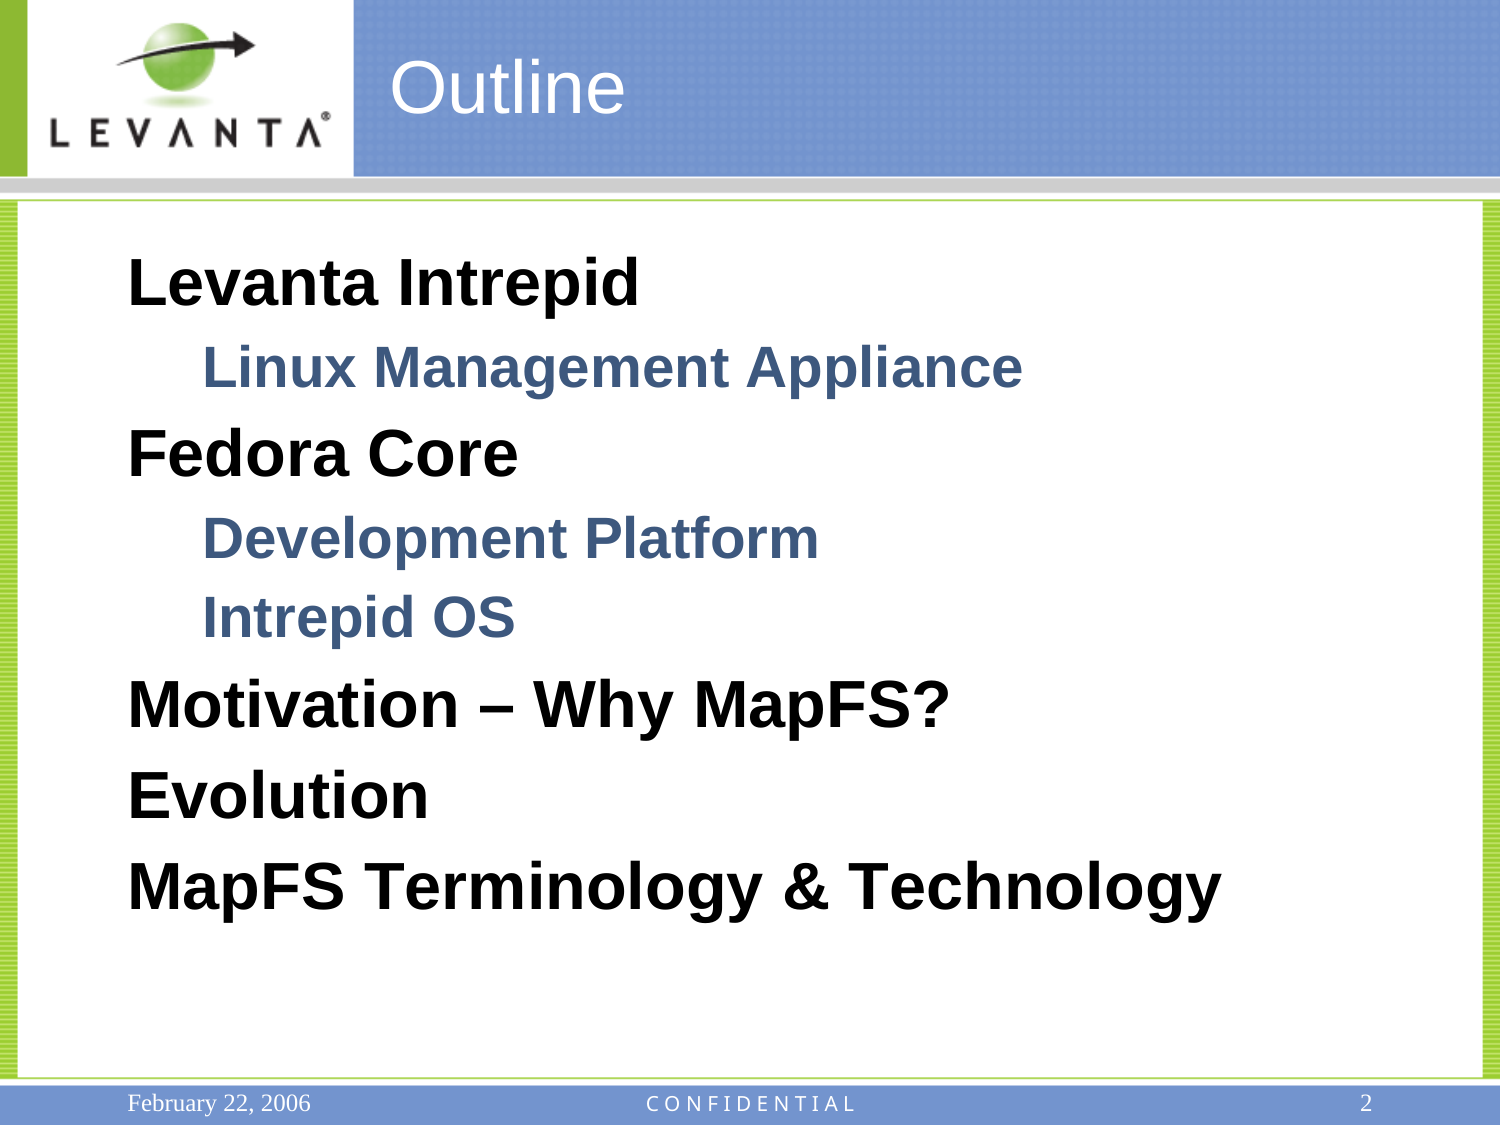

# Outline
Levanta Intrepid
Linux Management Appliance
Fedora Core
Development Platform
Intrepid OS
Motivation – Why MapFS?
Evolution
MapFS Terminology & Technology